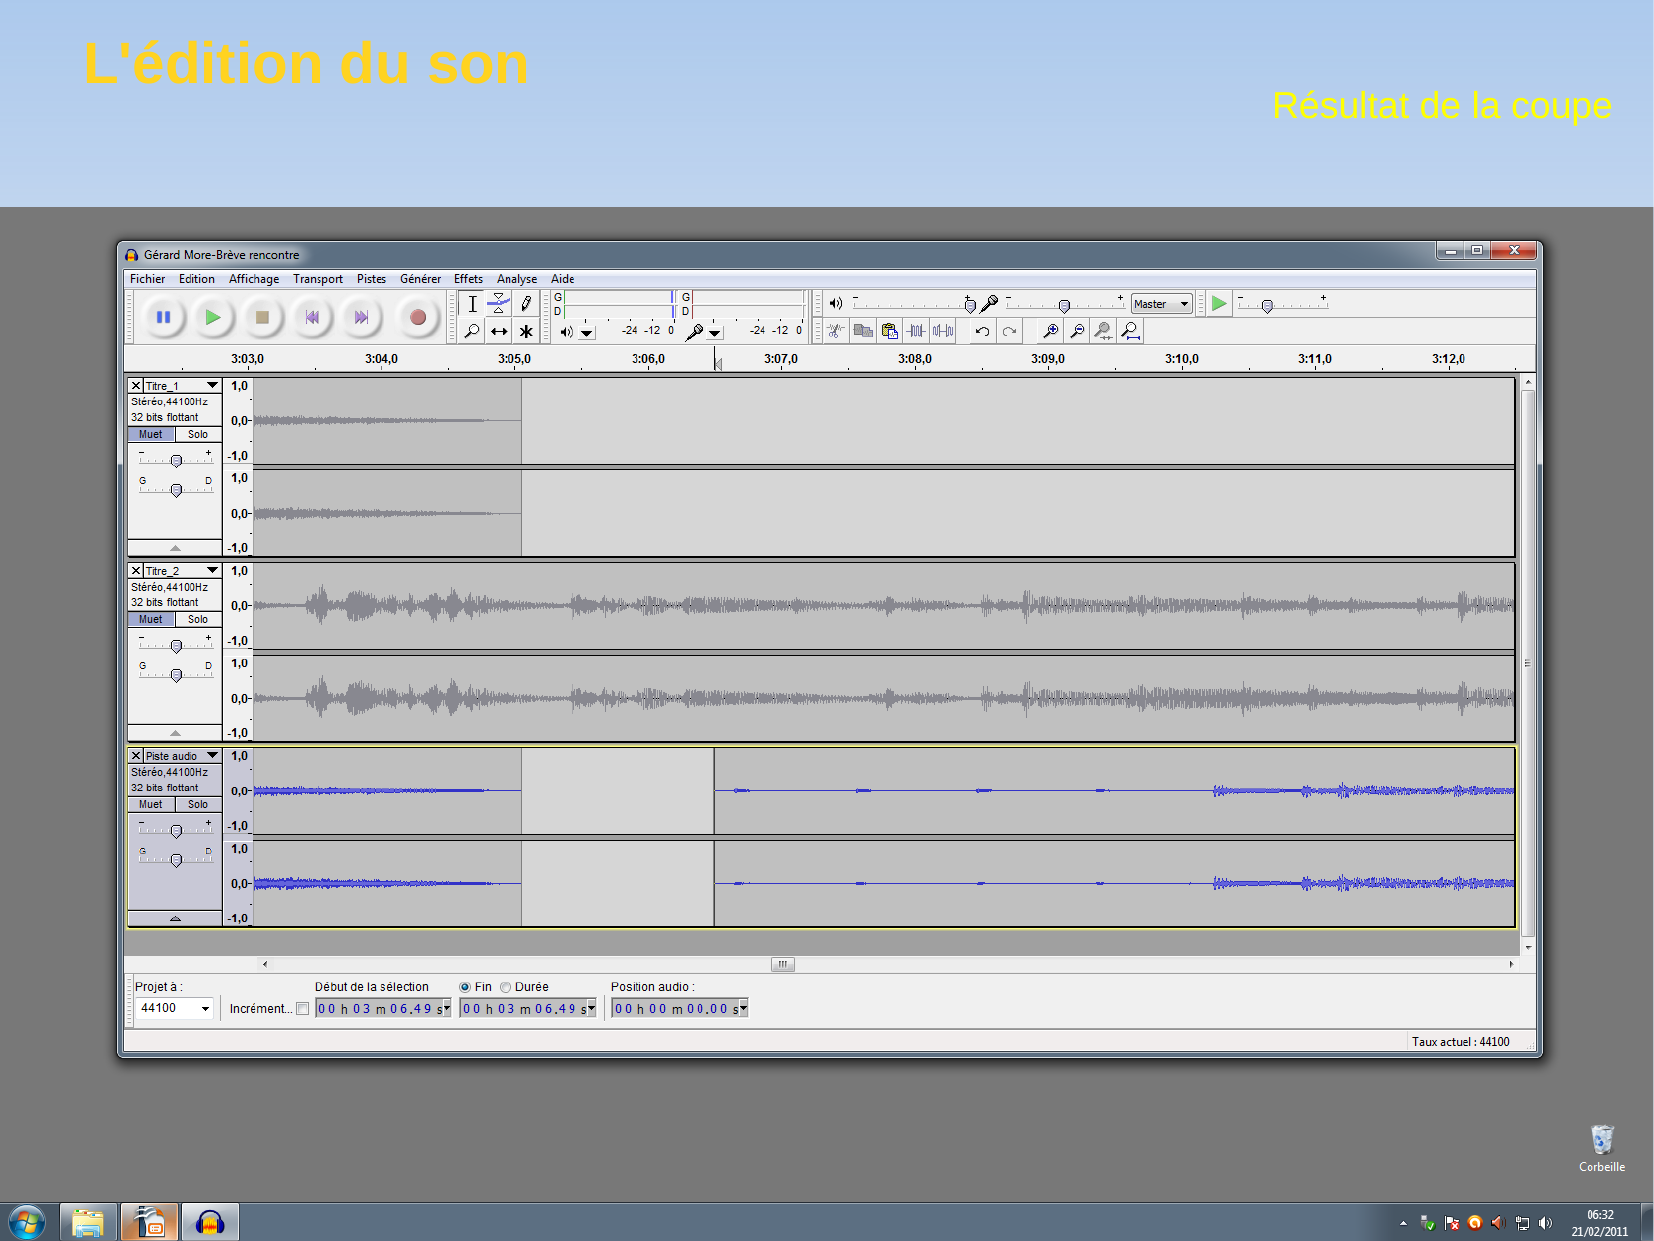

L'édition du son
 Résultat de la coupe
#